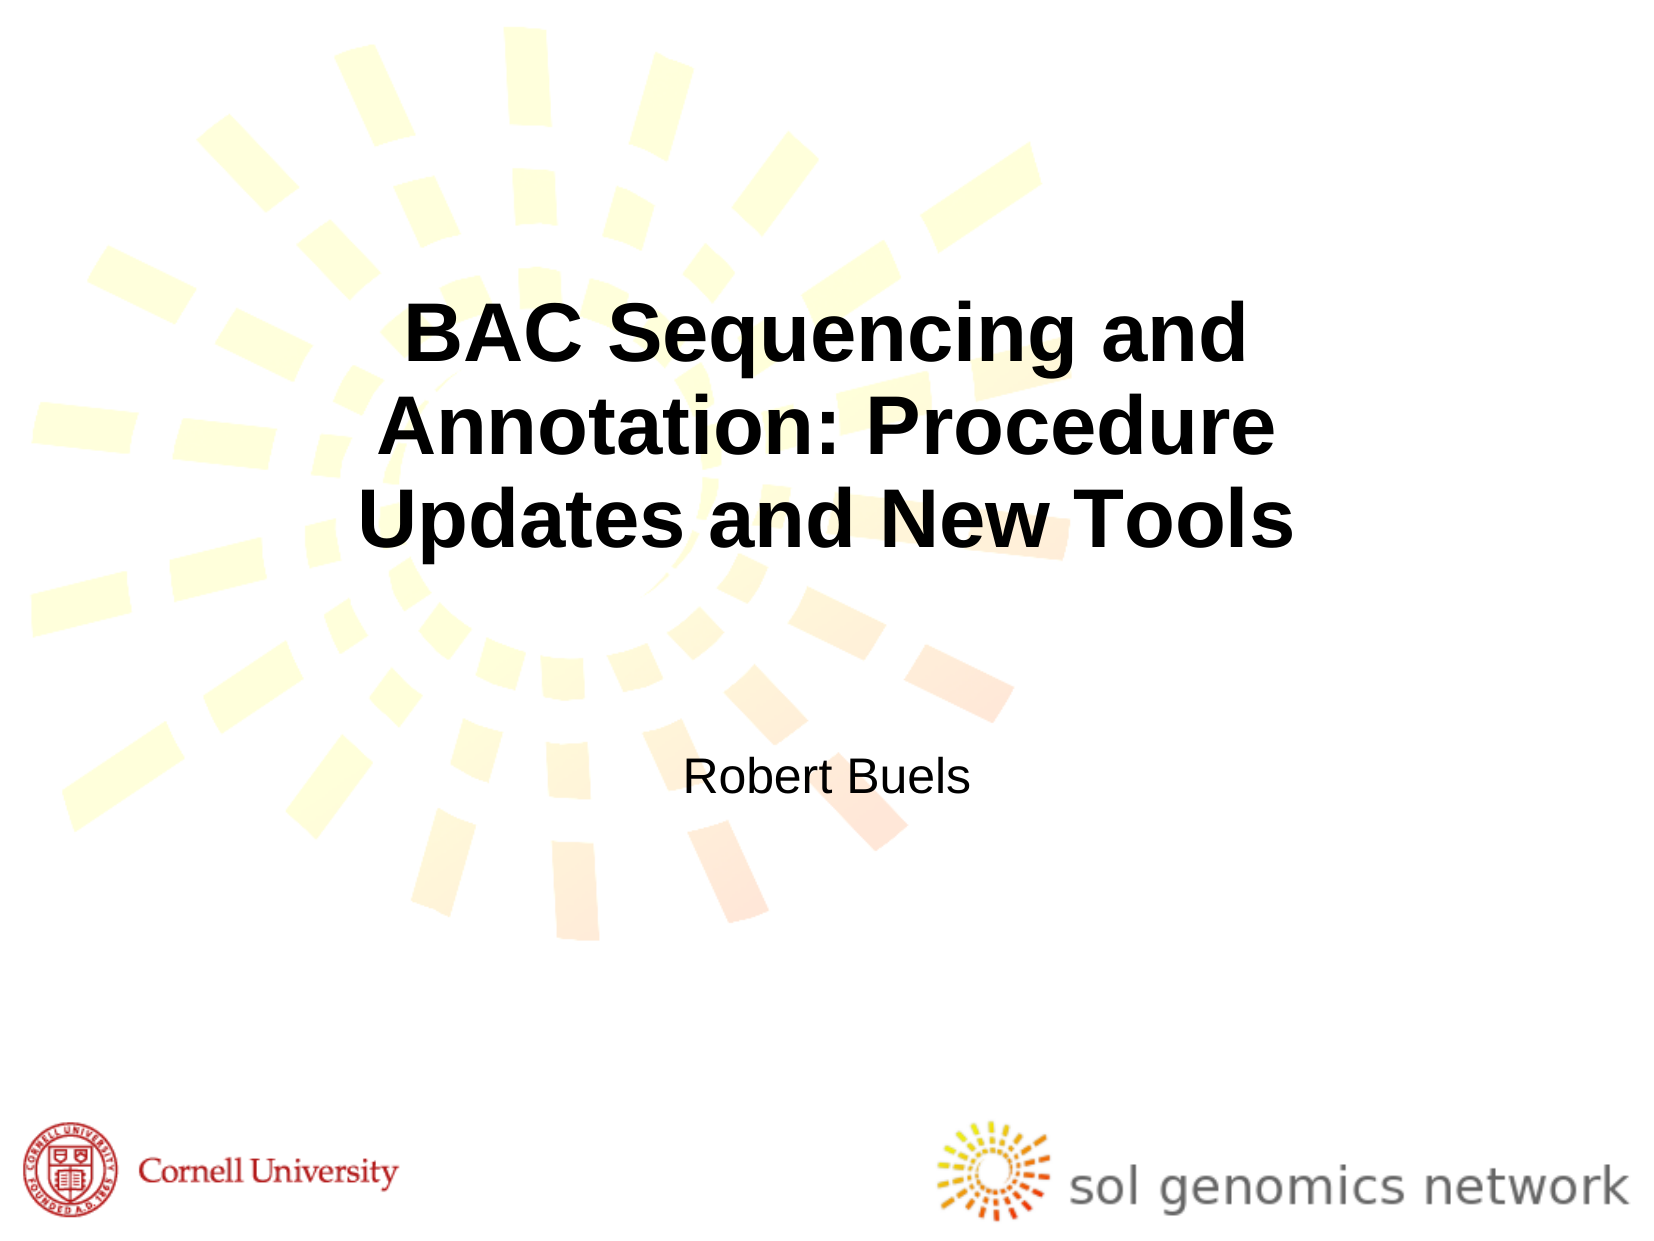

BAC Sequencing and Annotation: Procedure Updates and New Tools
Robert Buels